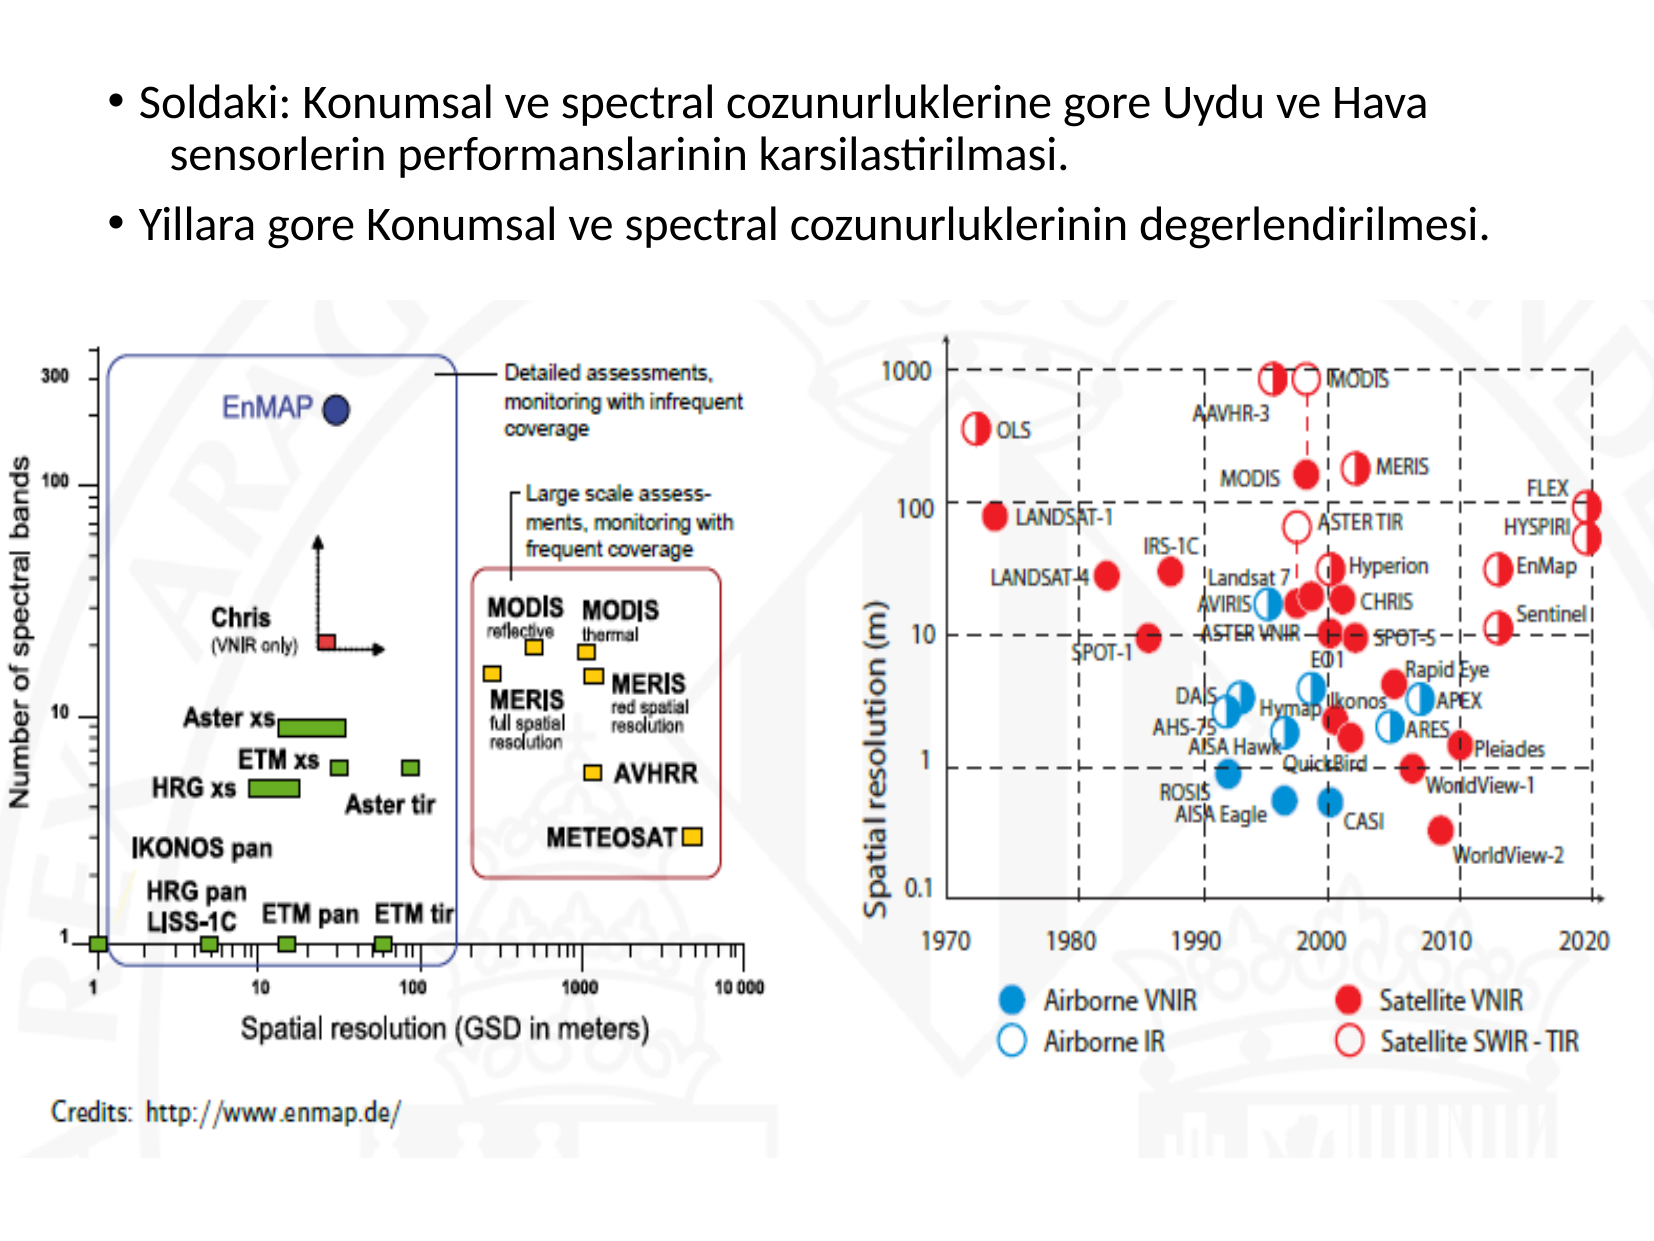

# Soldaki: Konumsal ve spectral cozunurluklerine gore Uydu ve Hava sensorlerin performanslarinin karsilastirilmasi.
Yillara gore Konumsal ve spectral cozunurluklerinin degerlendirilmesi.